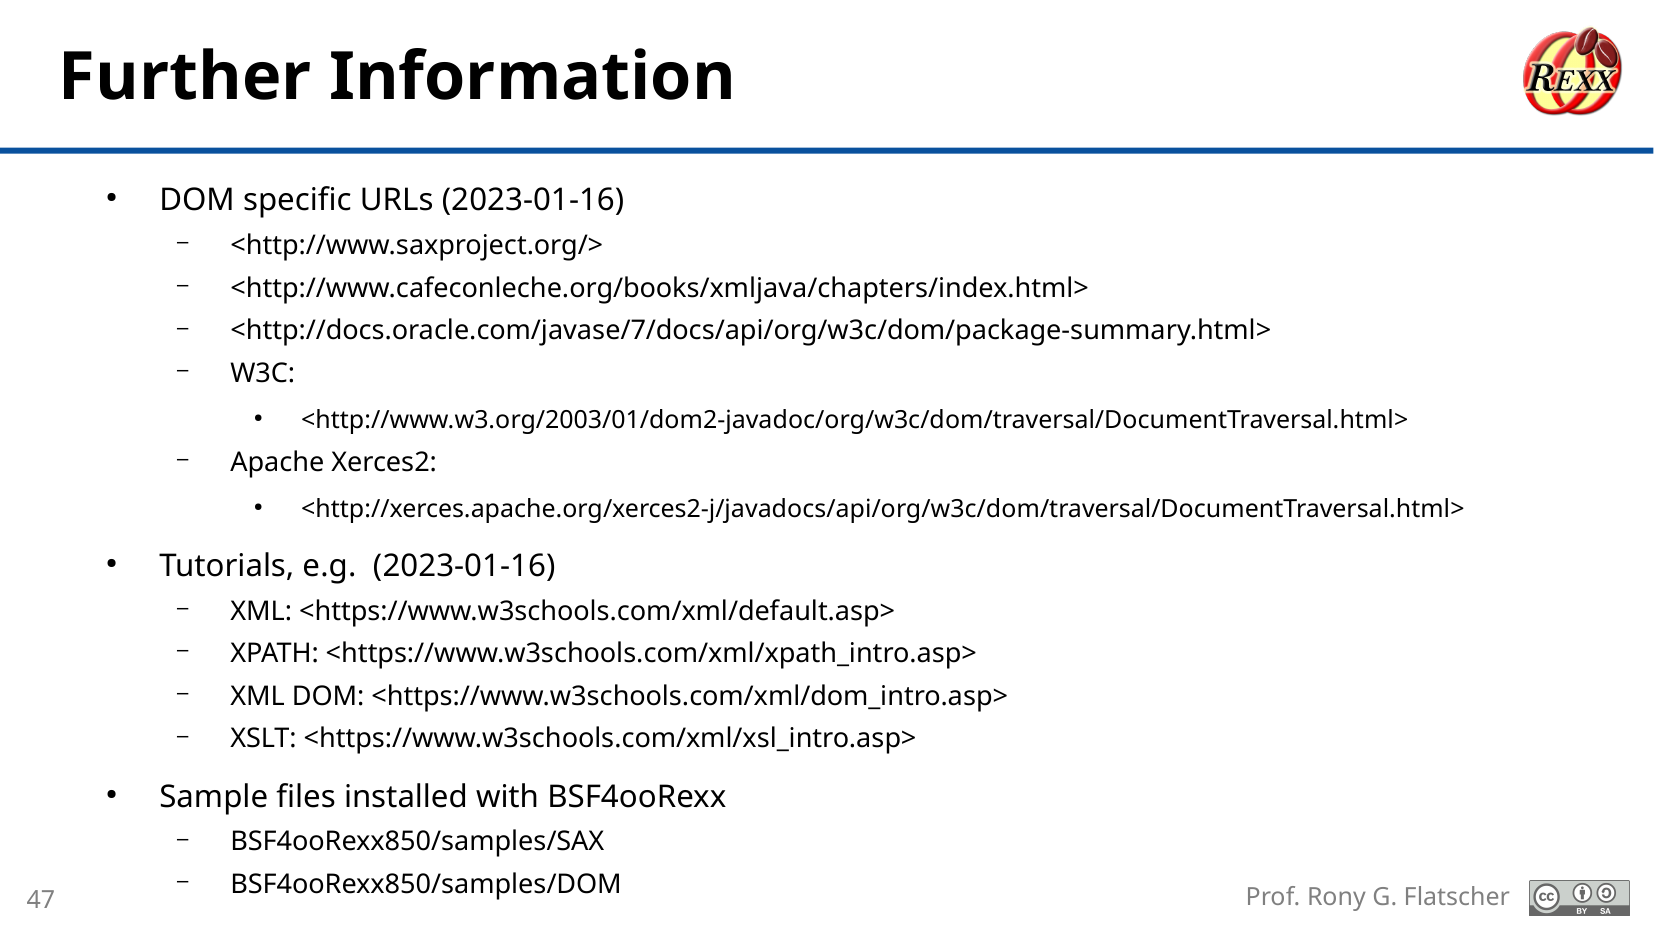

# Further Information
DOM specific URLs (2023-01-16)
<http://www.saxproject.org/>
<http://www.cafeconleche.org/books/xmljava/chapters/index.html>
<http://docs.oracle.com/javase/7/docs/api/org/w3c/dom/package-summary.html>
W3C:
<http://www.w3.org/2003/01/dom2-javadoc/org/w3c/dom/traversal/DocumentTraversal.html>
Apache Xerces2:
<http://xerces.apache.org/xerces2-j/javadocs/api/org/w3c/dom/traversal/DocumentTraversal.html>
Tutorials, e.g. (2023-01-16)
XML: <https://www.w3schools.com/xml/default.asp>
XPATH: <https://www.w3schools.com/xml/xpath_intro.asp>
XML DOM: <https://www.w3schools.com/xml/dom_intro.asp>
XSLT: <https://www.w3schools.com/xml/xsl_intro.asp>
Sample files installed with BSF4ooRexx
BSF4ooRexx850/samples/SAX
BSF4ooRexx850/samples/DOM